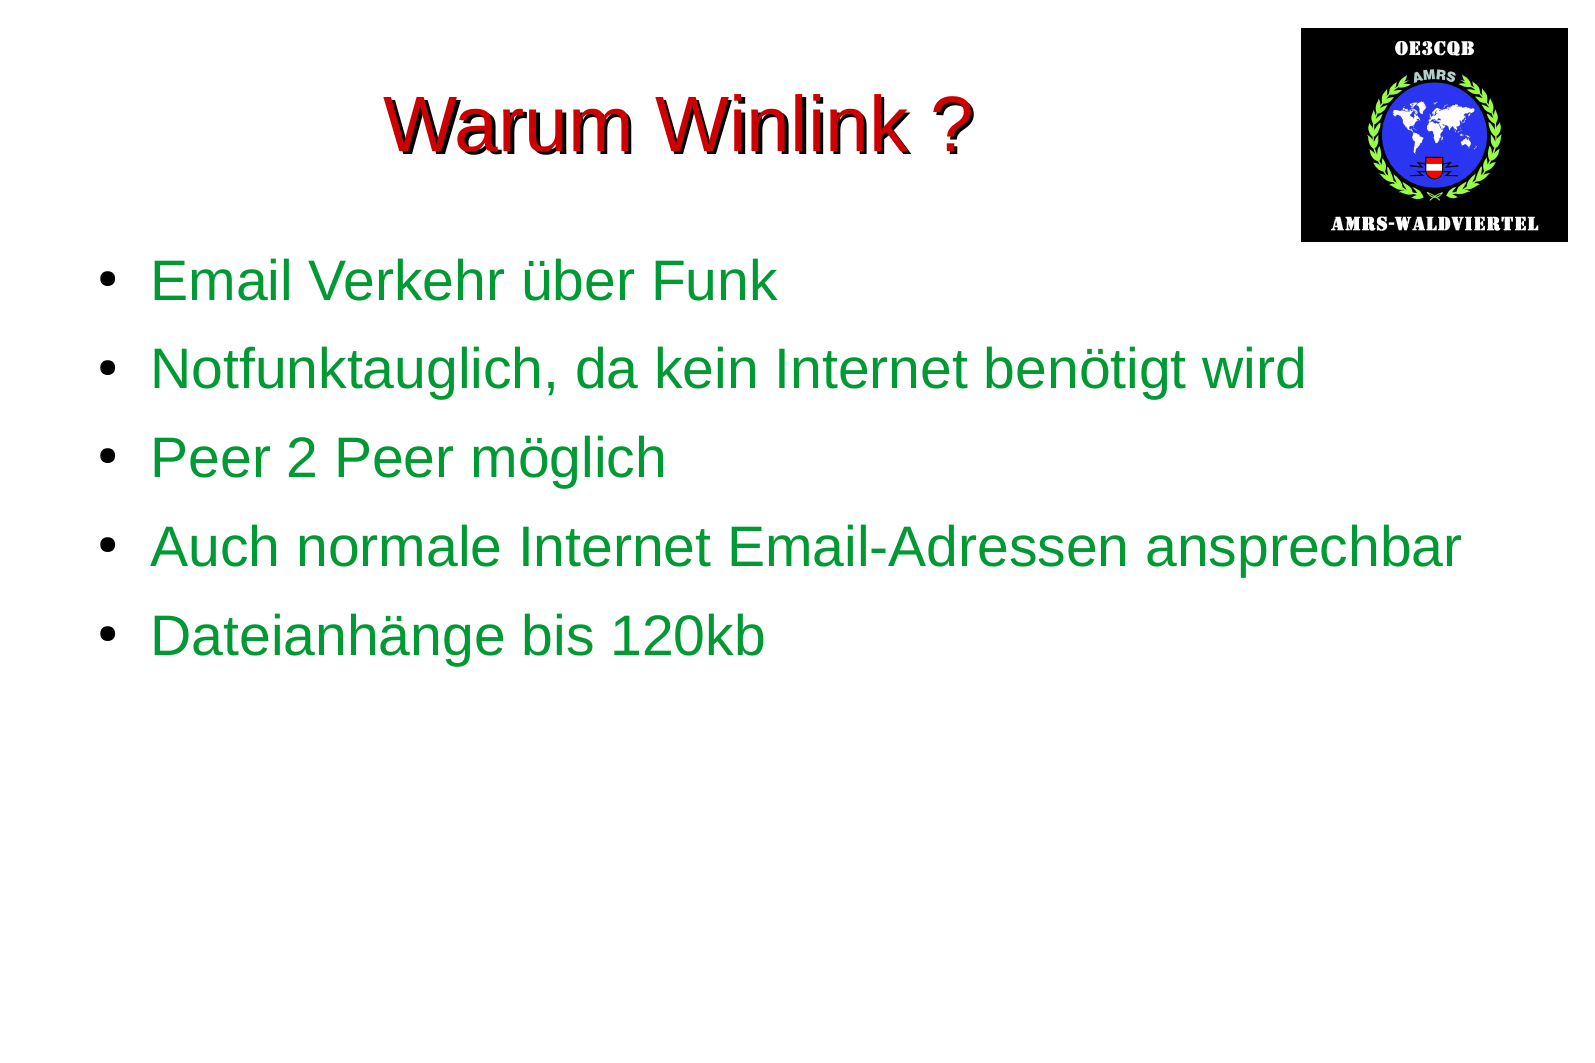

# Warum Winlink ?
Email Verkehr über Funk
Notfunktauglich, da kein Internet benötigt wird
Peer 2 Peer möglich
Auch normale Internet Email-Adressen ansprechbar
Dateianhänge bis 120kb